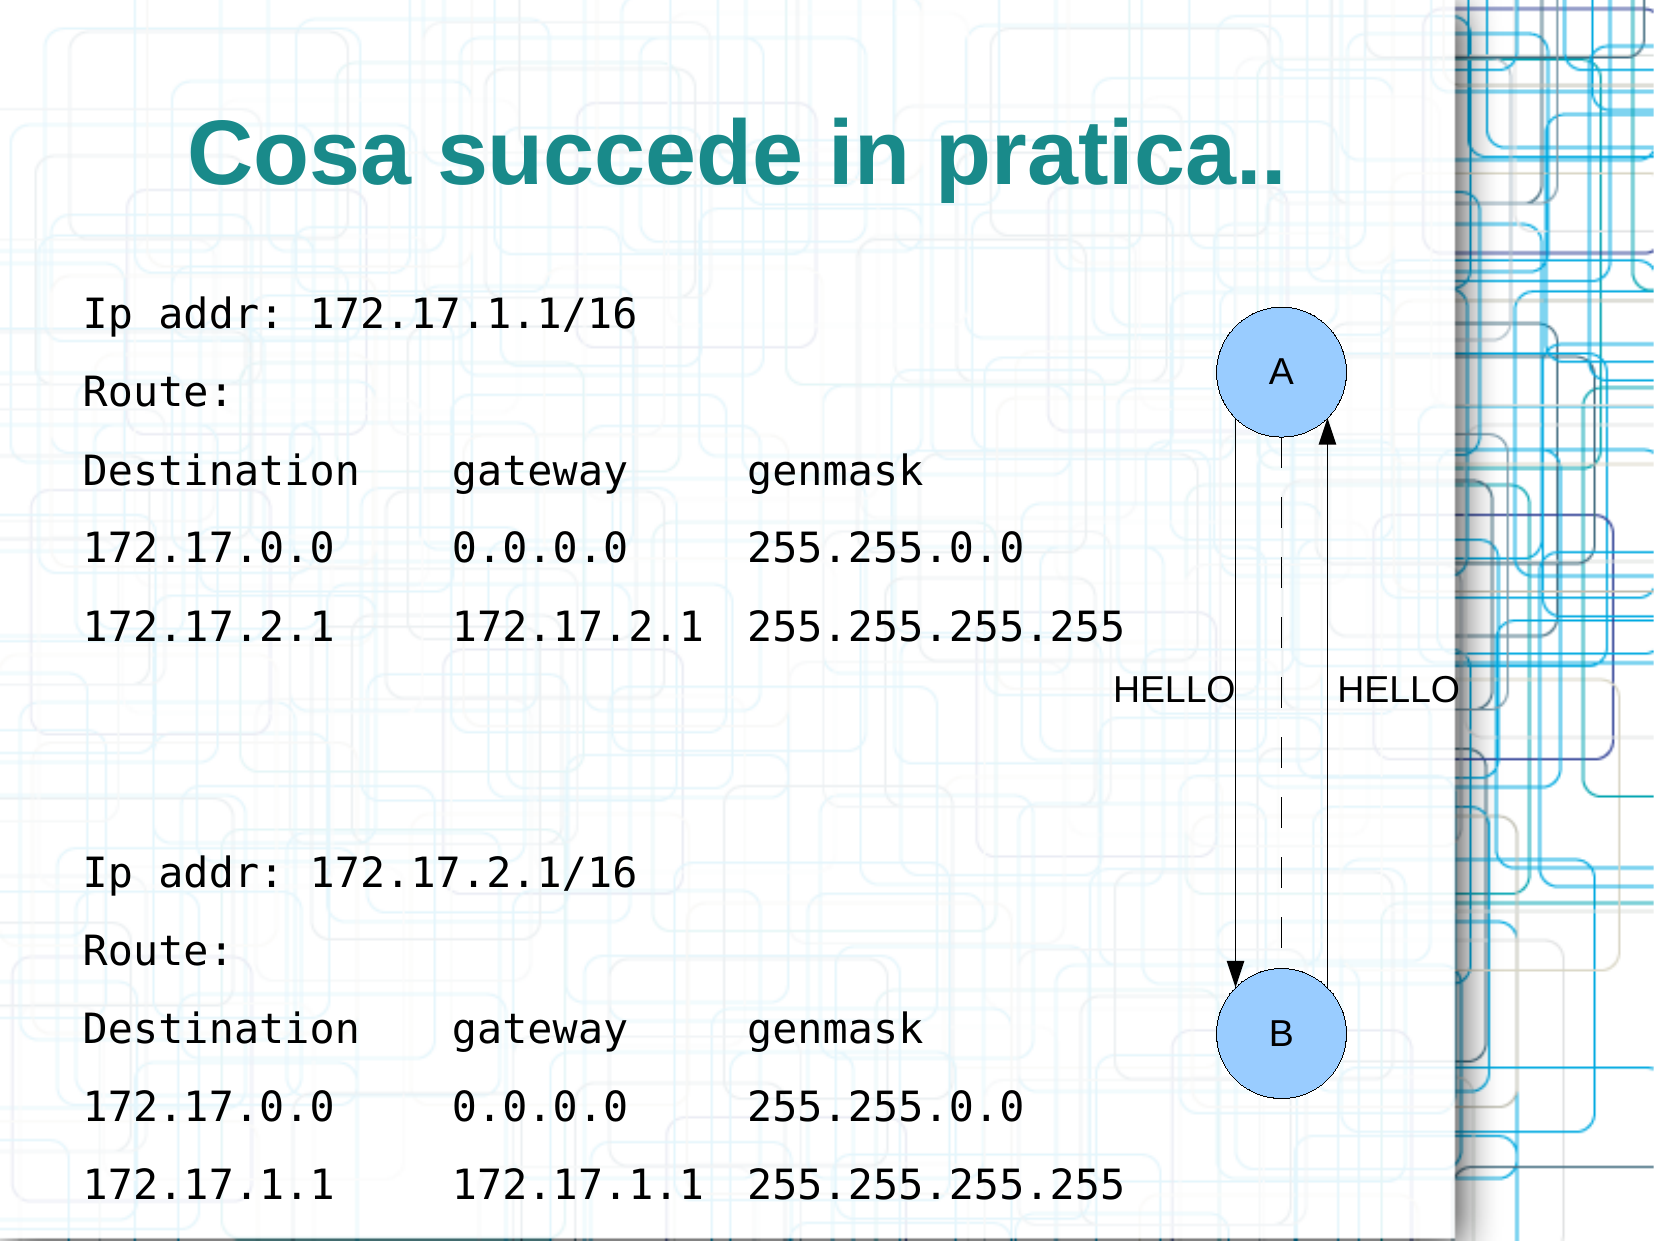

# Cosa succede in pratica..
Ip addr: 172.17.1.1/16
Route:
Destination		gateway		genmask
172.17.0.0		0.0.0.0		255.255.0.0
172.17.2.1		172.17.2.1	255.255.255.255
A
HELLO
HELLO
Ip addr: 172.17.2.1/16
Route:
Destination		gateway		genmask
172.17.0.0		0.0.0.0		255.255.0.0
172.17.1.1		172.17.1.1	255.255.255.255
B